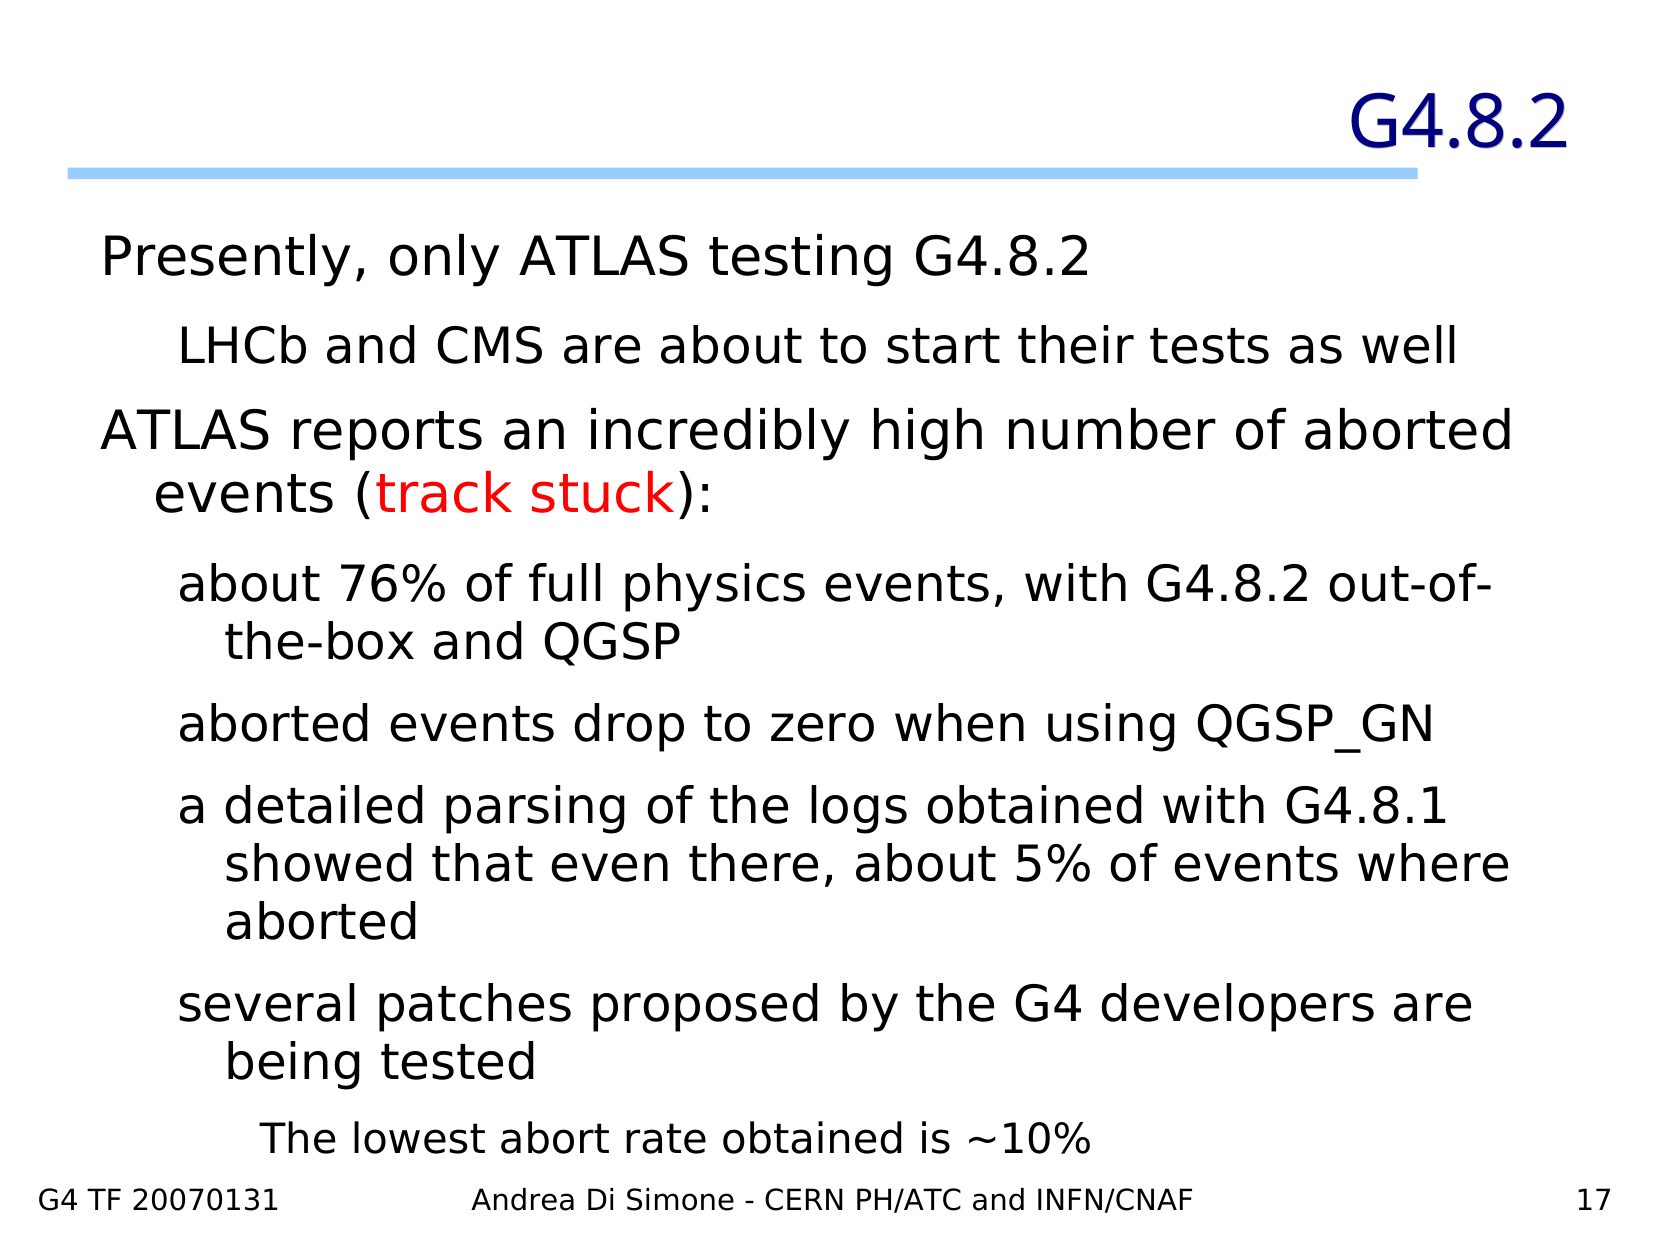

# G4.8.2
Presently, only ATLAS testing G4.8.2
LHCb and CMS are about to start their tests as well
ATLAS reports an incredibly high number of aborted events (track stuck):
about 76% of full physics events, with G4.8.2 out-of-the-box and QGSP
aborted events drop to zero when using QGSP_GN
a detailed parsing of the logs obtained with G4.8.1 showed that even there, about 5% of events where aborted
several patches proposed by the G4 developers are being tested
The lowest abort rate obtained is ~10%
G4 TF 20070131
Andrea Di Simone - CERN PH/ATC and INFN/CNAF
17